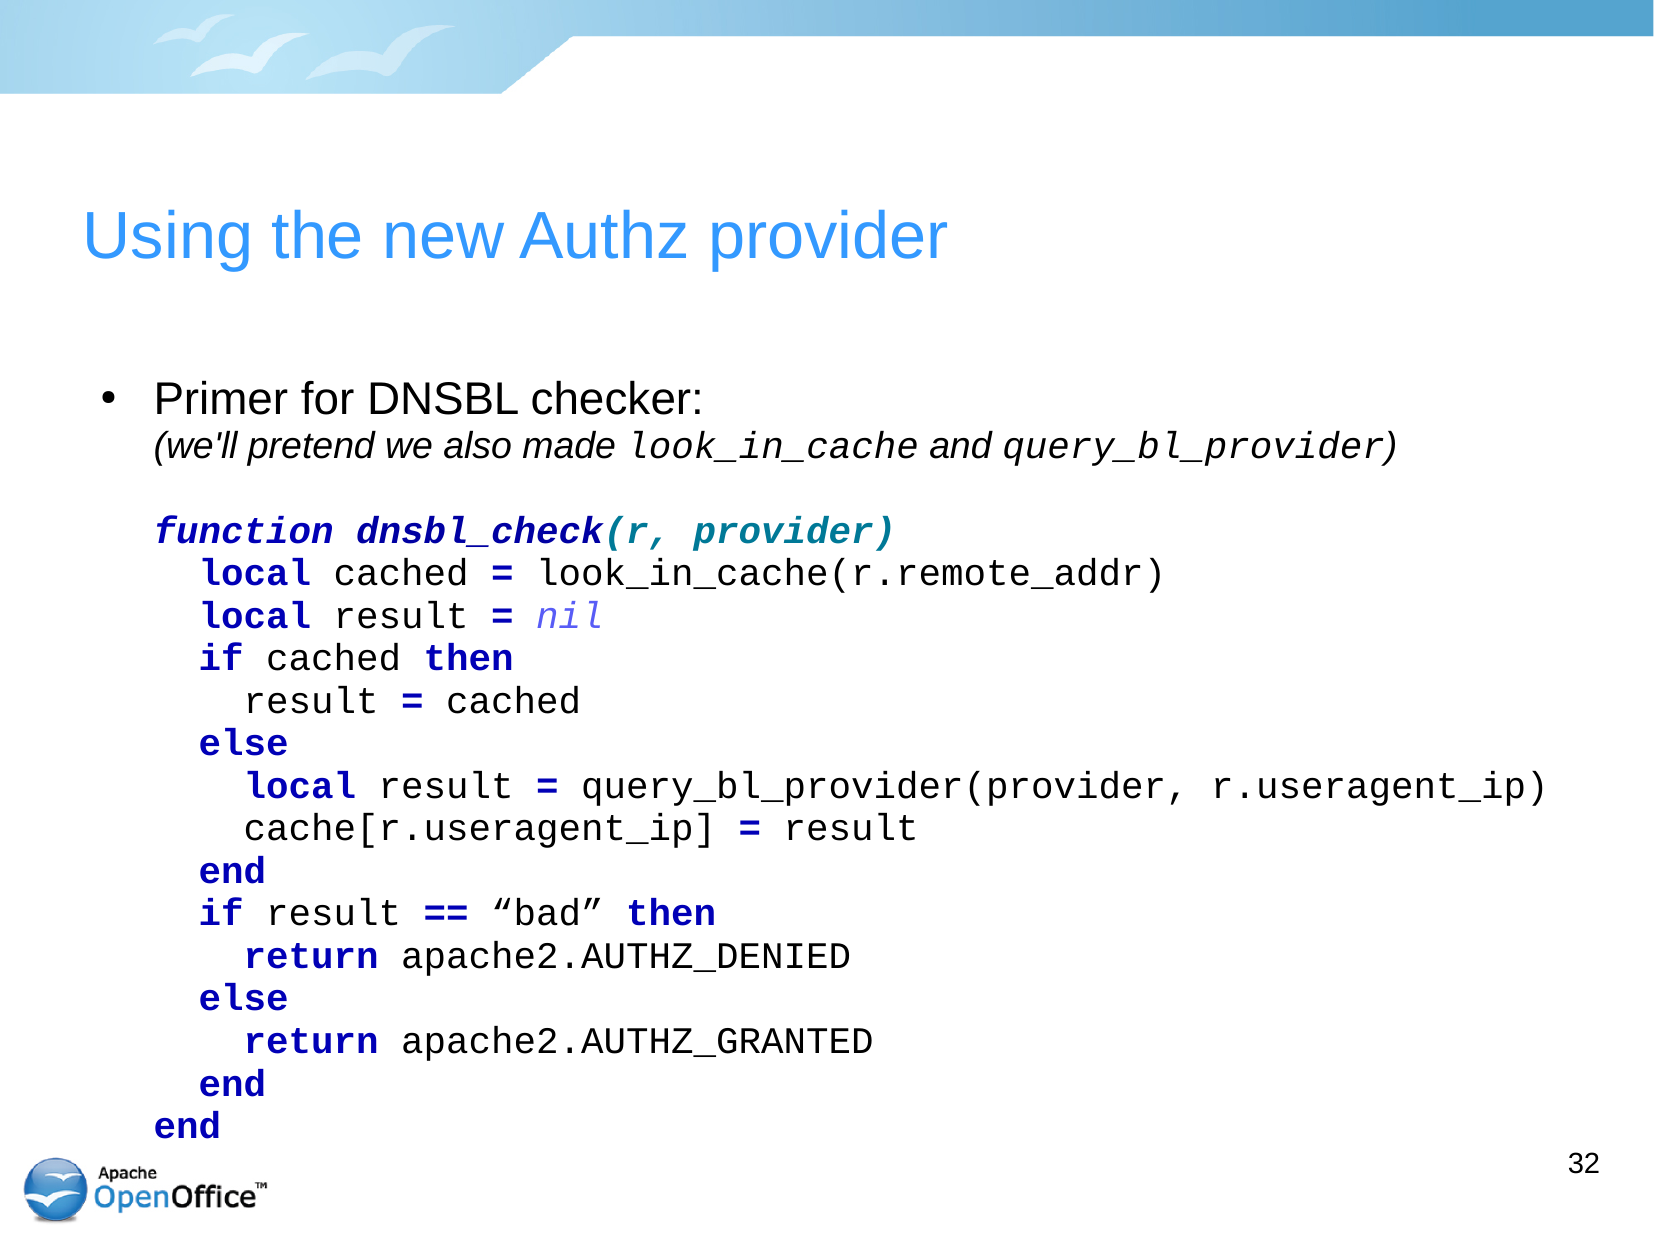

# Using the new Authz provider
Primer for DNSBL checker:
(we'll pretend we also made look_in_cache and query_bl_provider)
function dnsbl_check(r, provider)
 local cached = look_in_cache(r.remote_addr)
 local result = nil
 if cached then
 result = cached
 else
 local result = query_bl_provider(provider, r.useragent_ip)
 cache[r.useragent_ip] = result
 end
 if result == “bad” then
 return apache2.AUTHZ_DENIED
 else
 return apache2.AUTHZ_GRANTED
 end
end
32